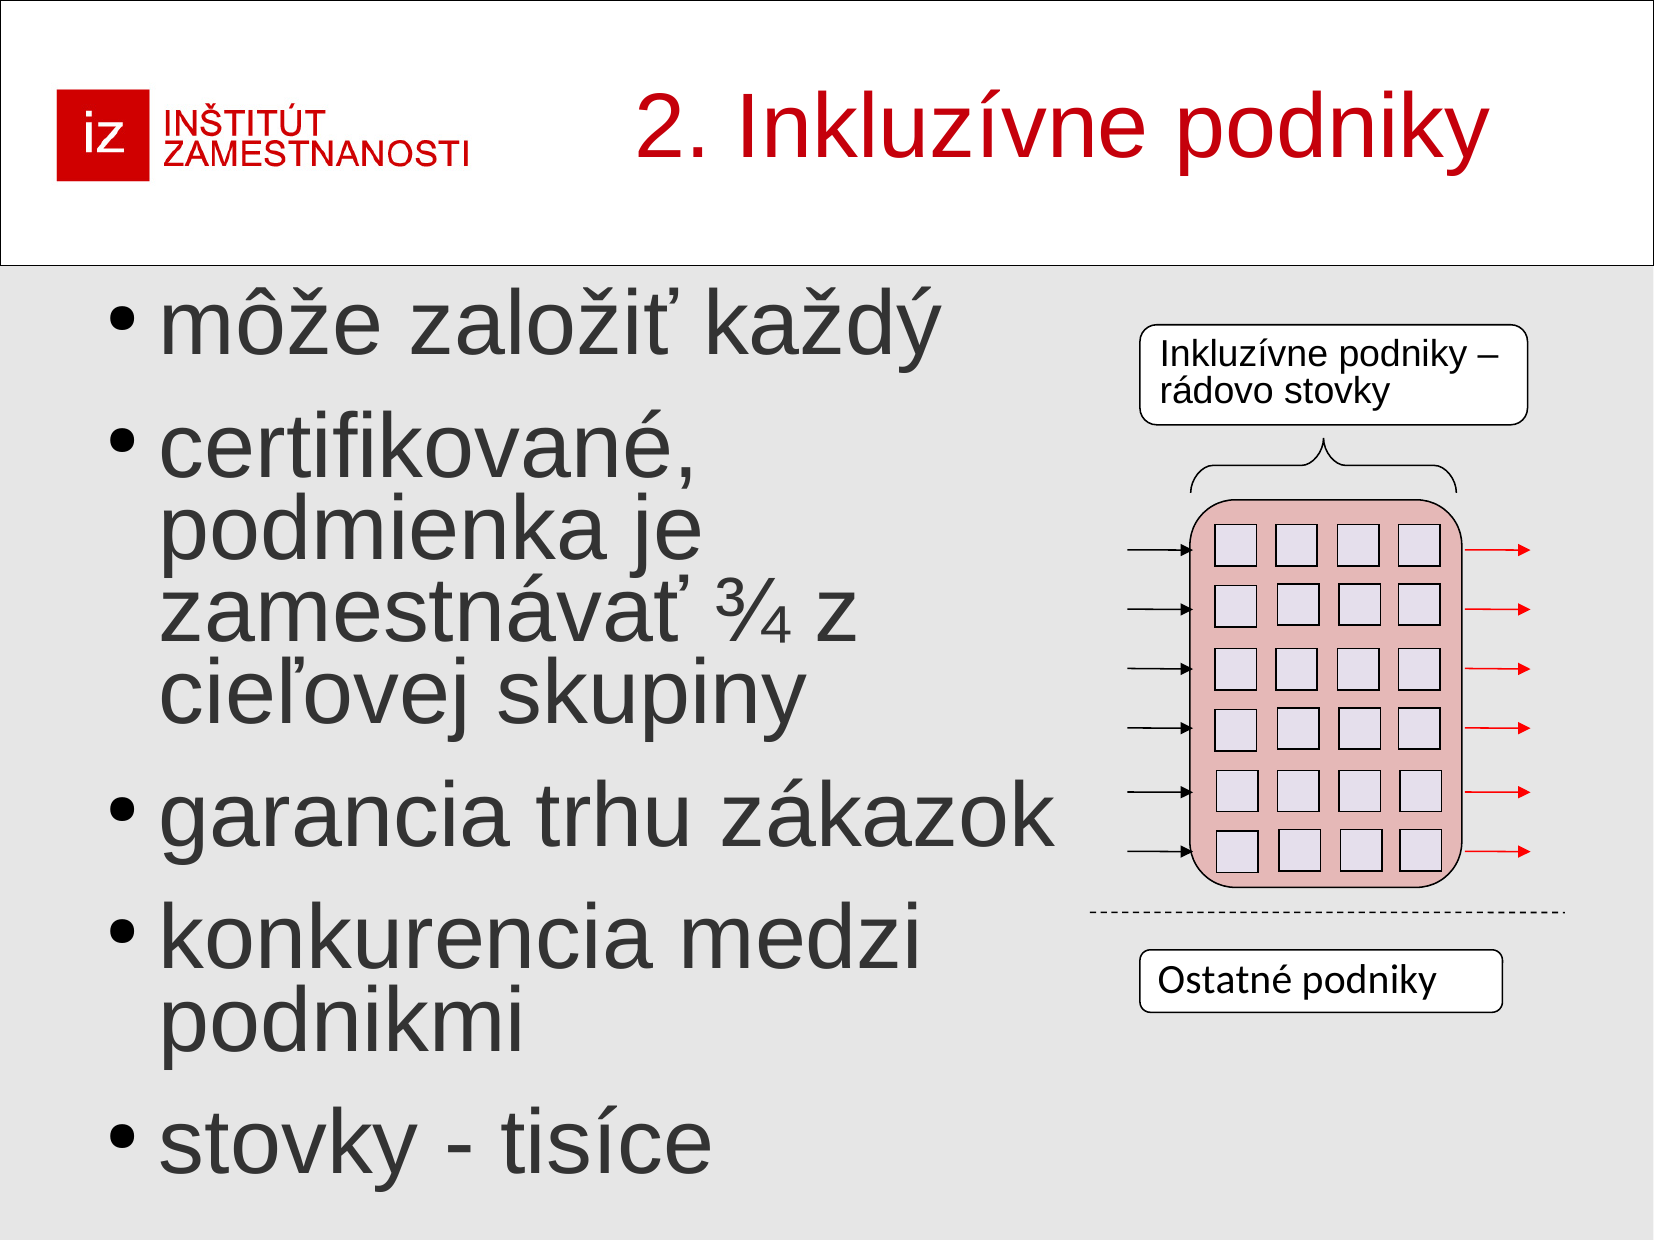

# 2. Inkluzívne podniky
môže založiť každý
certifikované, podmienka je zamestnávať ¾ z cieľovej skupiny
garancia trhu zákazok
konkurencia medzi podnikmi
stovky - tisíce
Inkluzívne podniky – rádovo stovky
Ostatné podniky